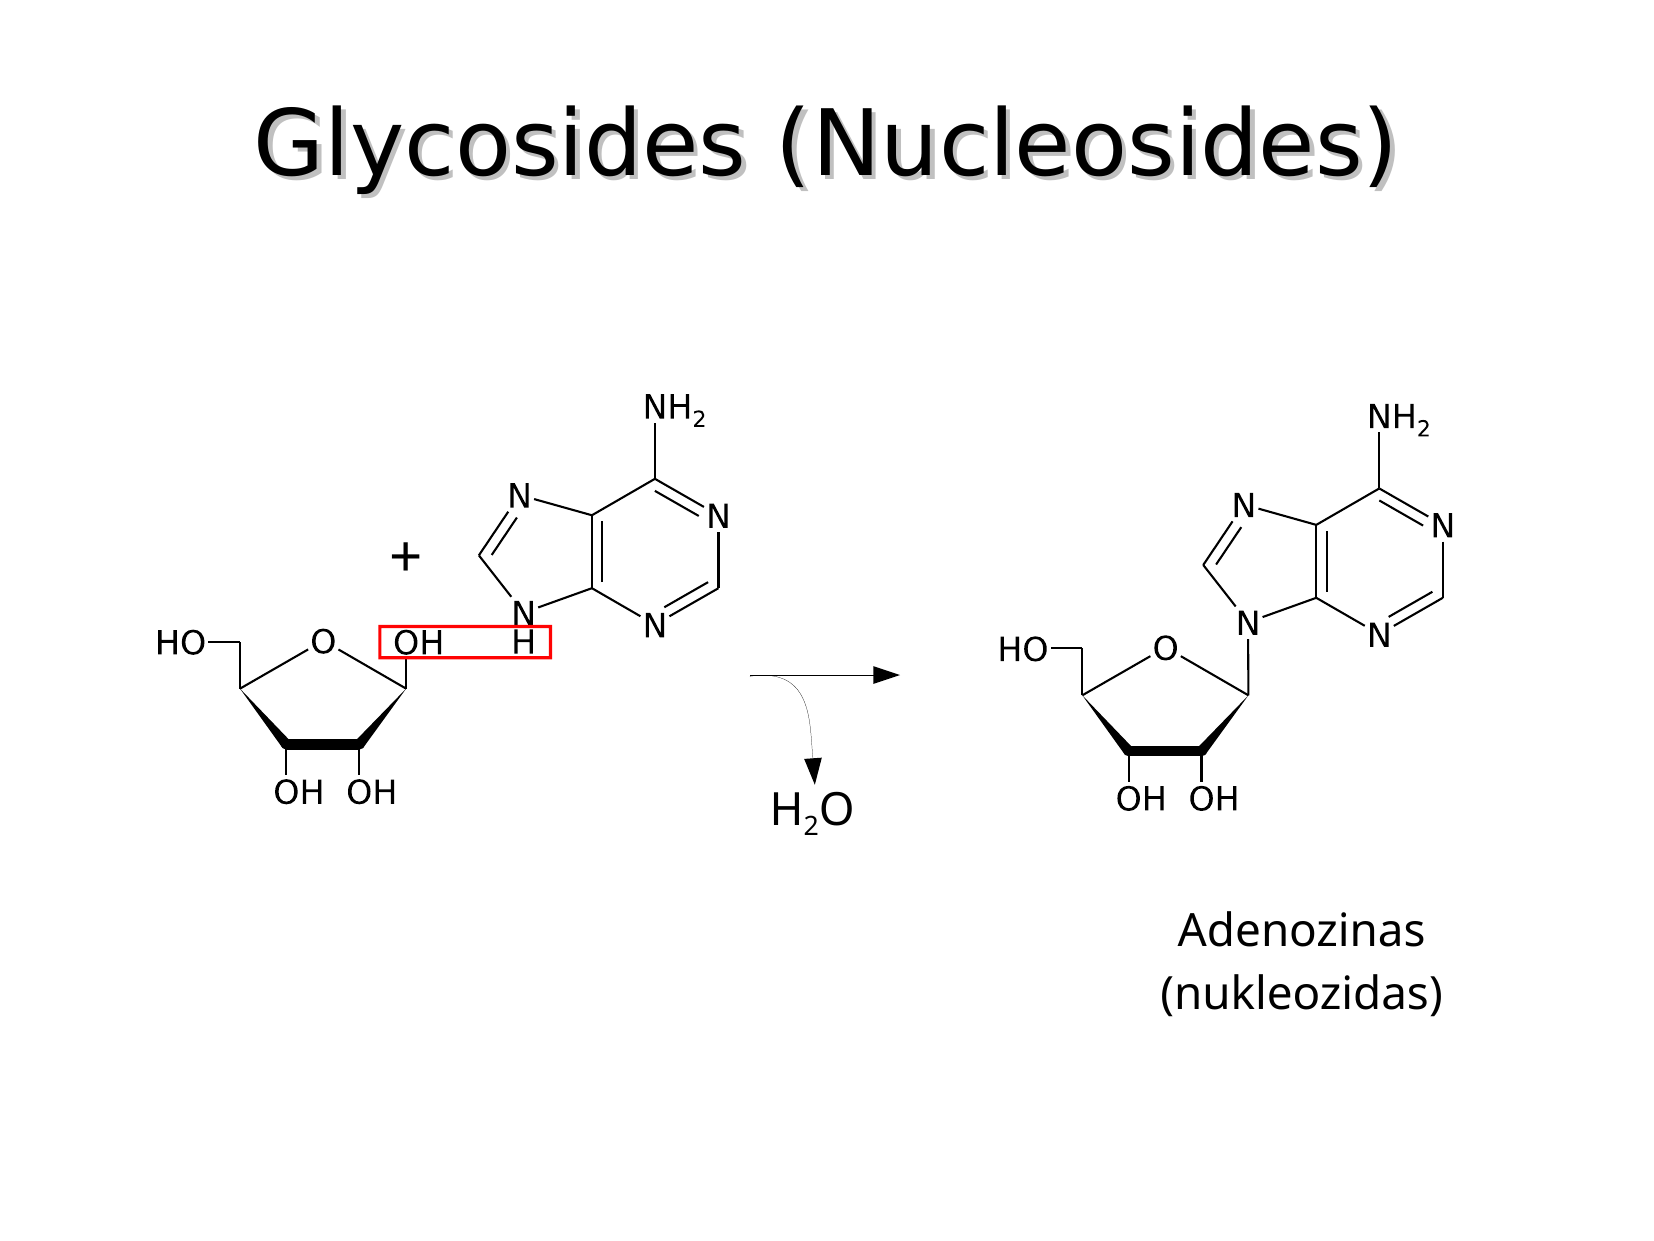

# Glycosides (Nucleosides)
+
H2O
Adenozinas
(nukleozidas)